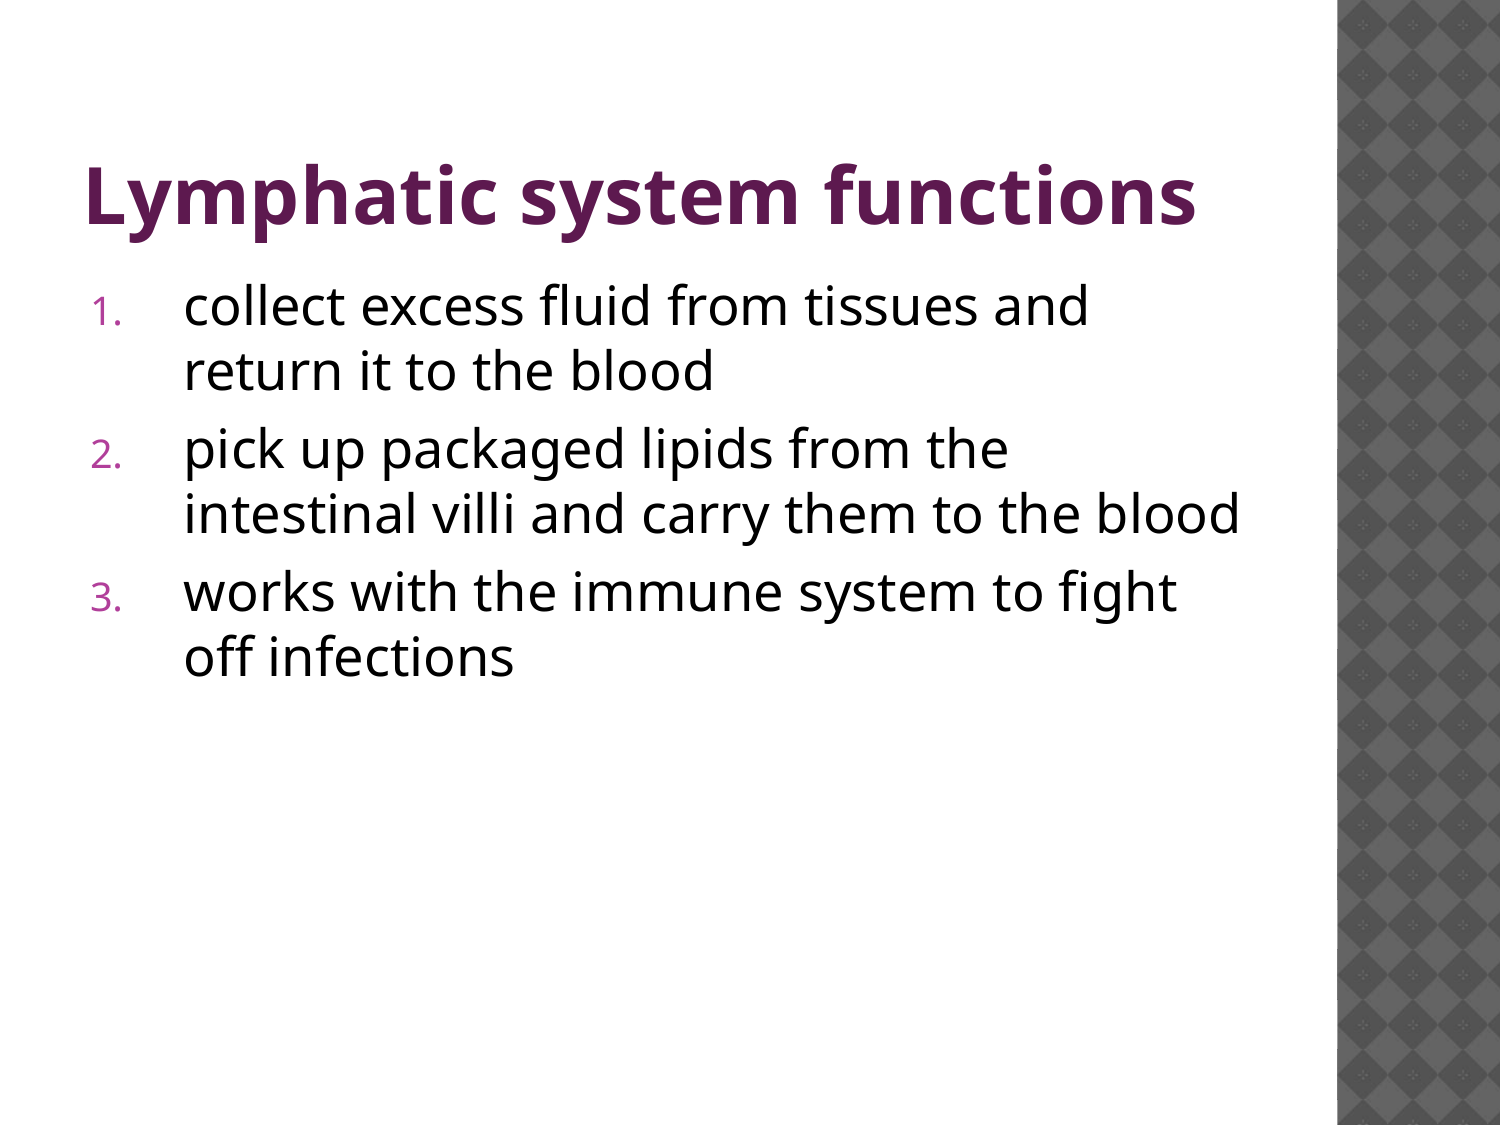

# Lymphatic system functions
collect excess fluid from tissues and return it to the blood
pick up packaged lipids from the intestinal villi and carry them to the blood
works with the immune system to fight off infections